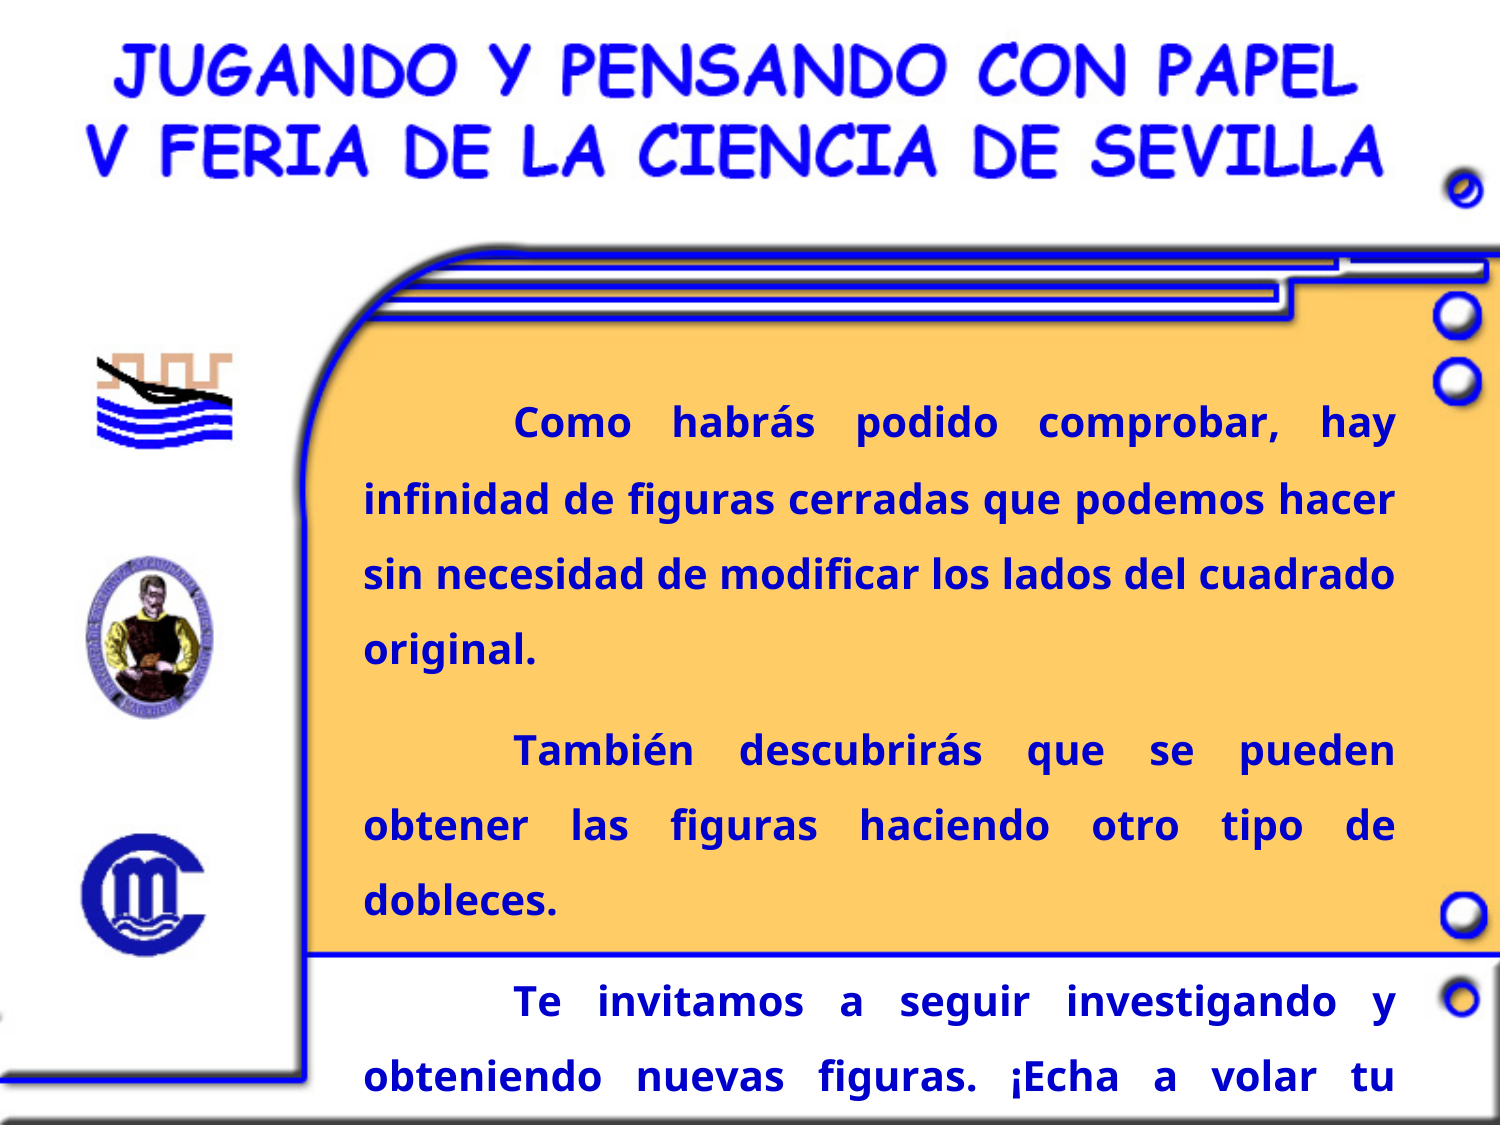

Como habrás podido comprobar, hay infinidad de figuras cerradas que podemos hacer sin necesidad de modificar los lados del cuadrado original.
	También descubrirás que se pueden obtener las figuras haciendo otro tipo de dobleces.
	Te invitamos a seguir investigando y obteniendo nuevas figuras. ¡Echa a volar tu imaginación!